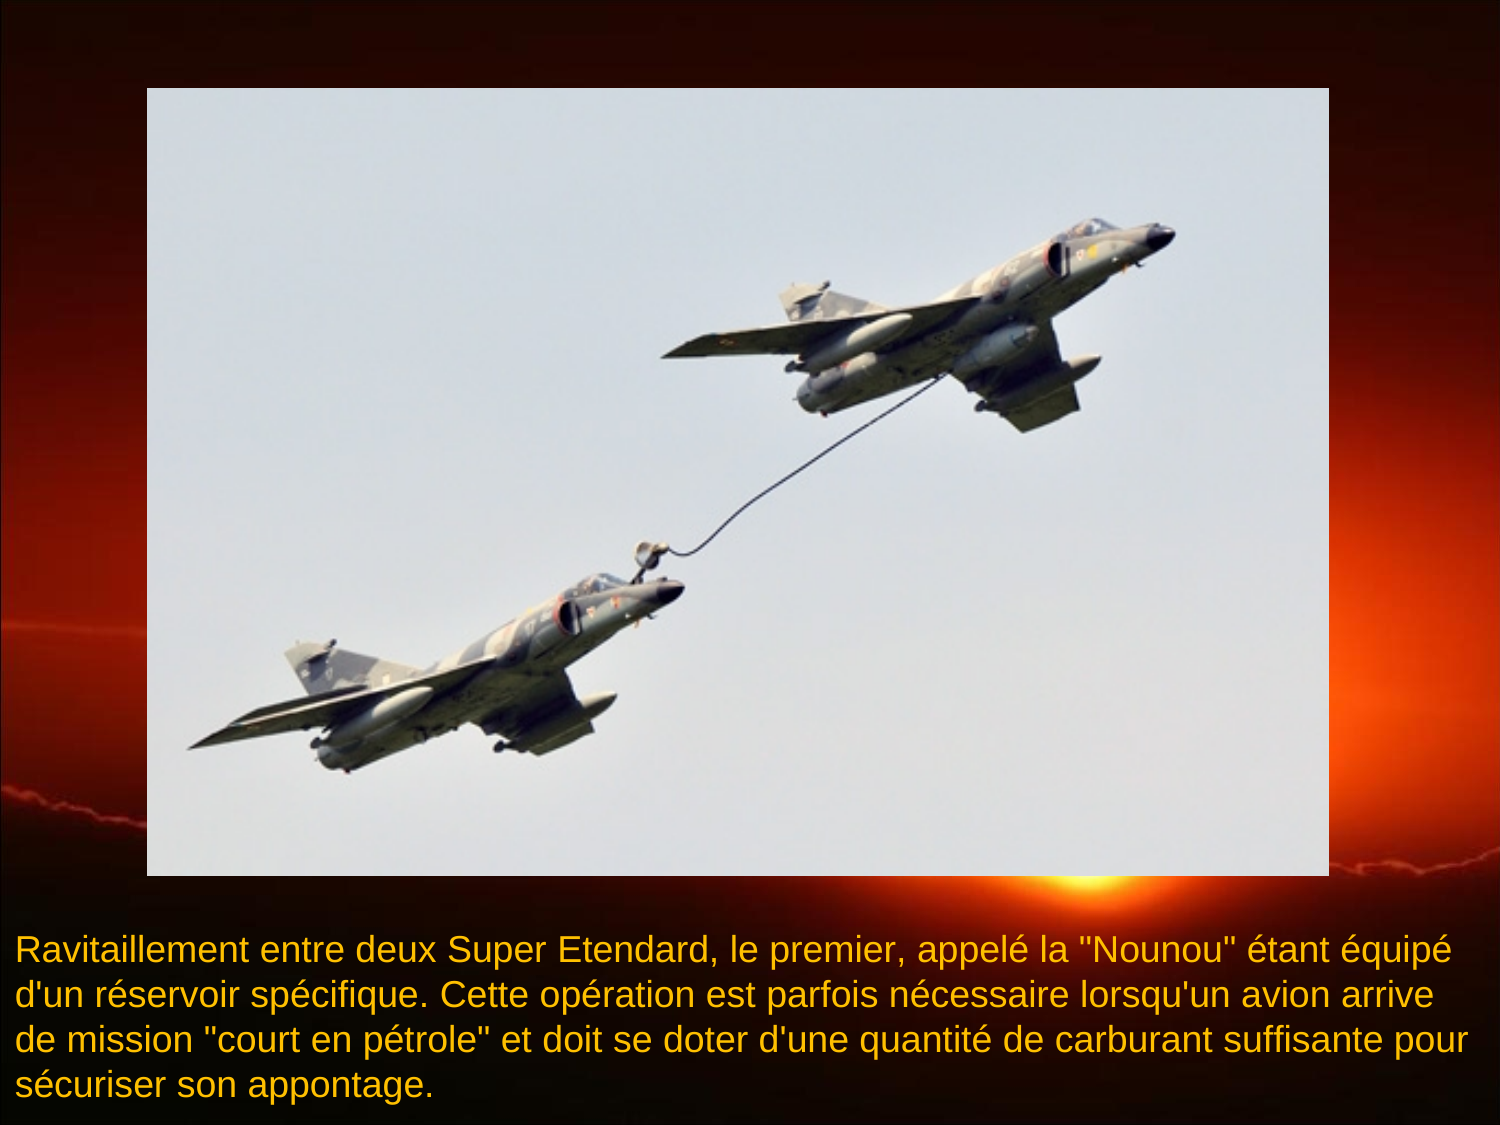

Ravitaillement entre deux Super Etendard, le premier, appelé la "Nounou" étant équipé d'un réservoir spécifique. Cette opération est parfois nécessaire lorsqu'un avion arrive de mission "court en pétrole" et doit se doter d'une quantité de carburant suffisante pour sécuriser son appontage.